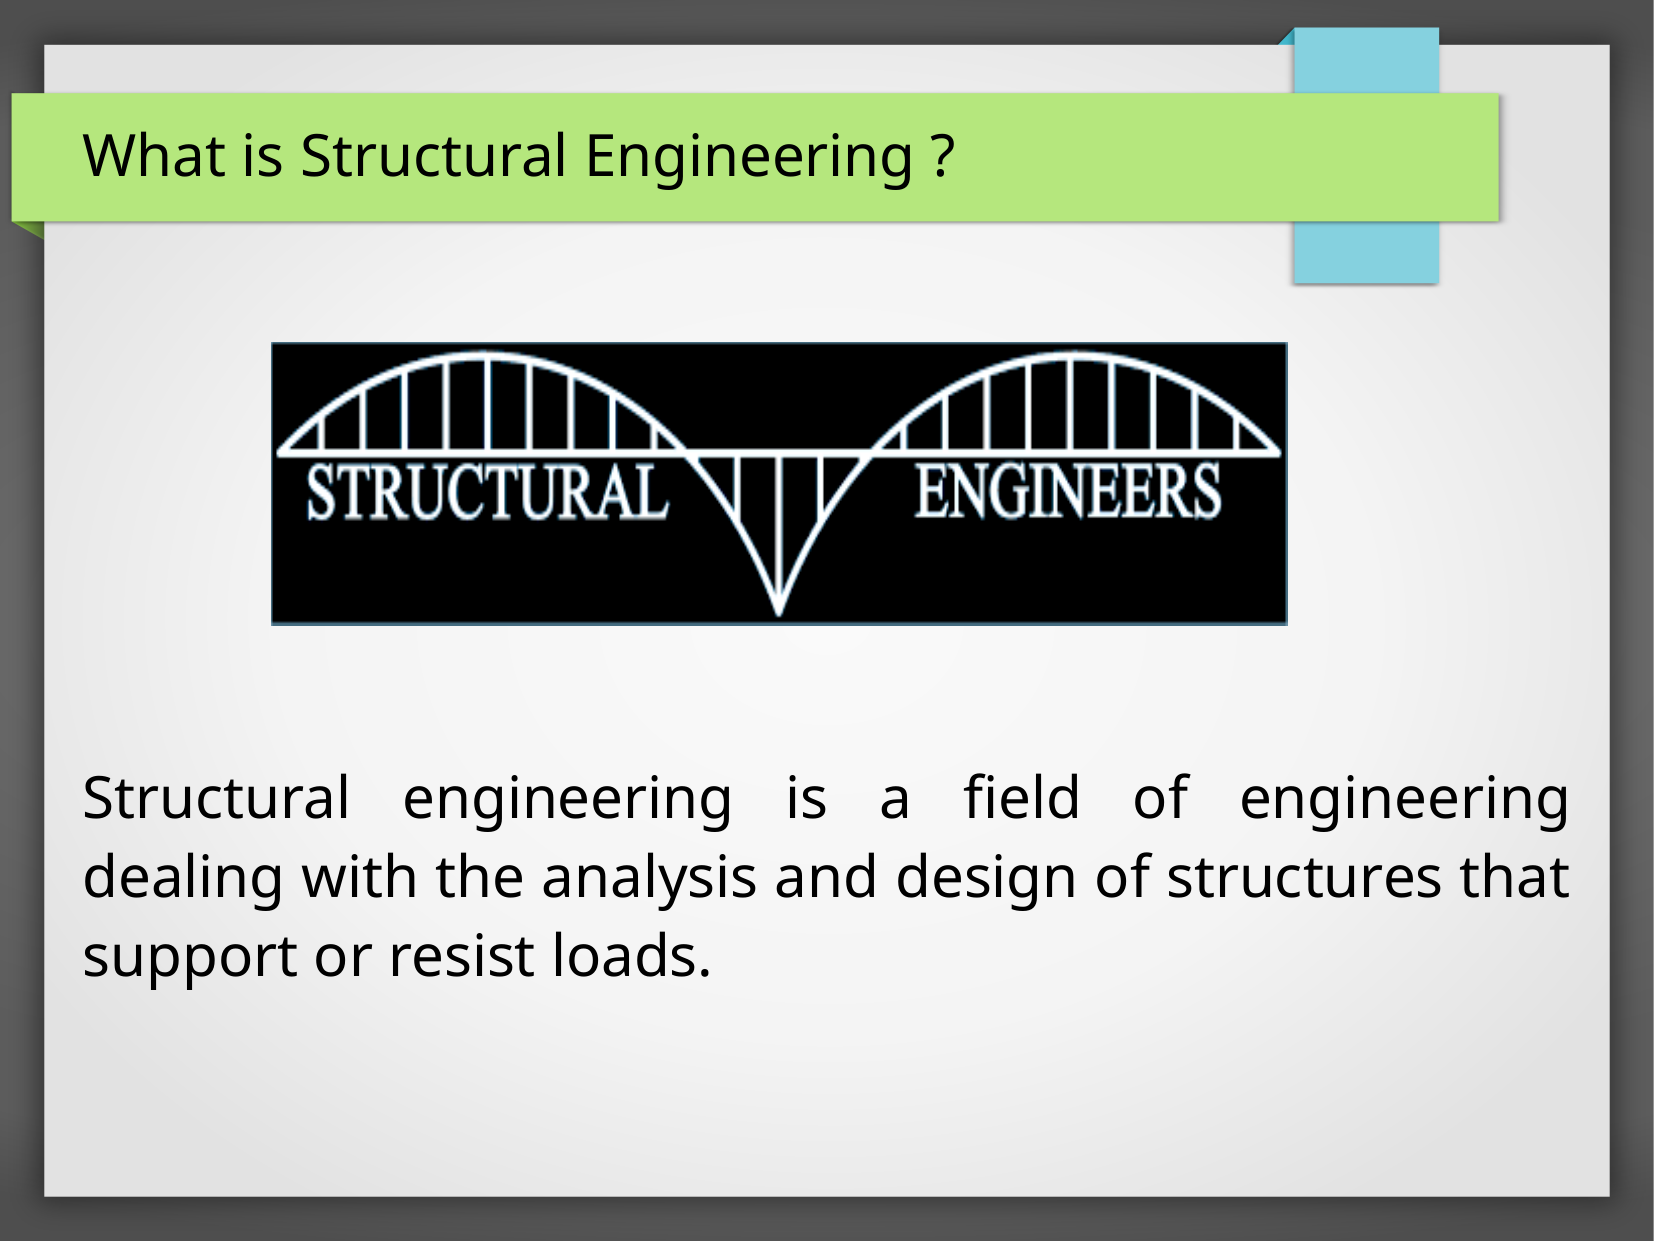

# What is Structural Engineering ?
Structural engineering is a field of engineering dealing with the analysis and design of structures that support or resist loads.